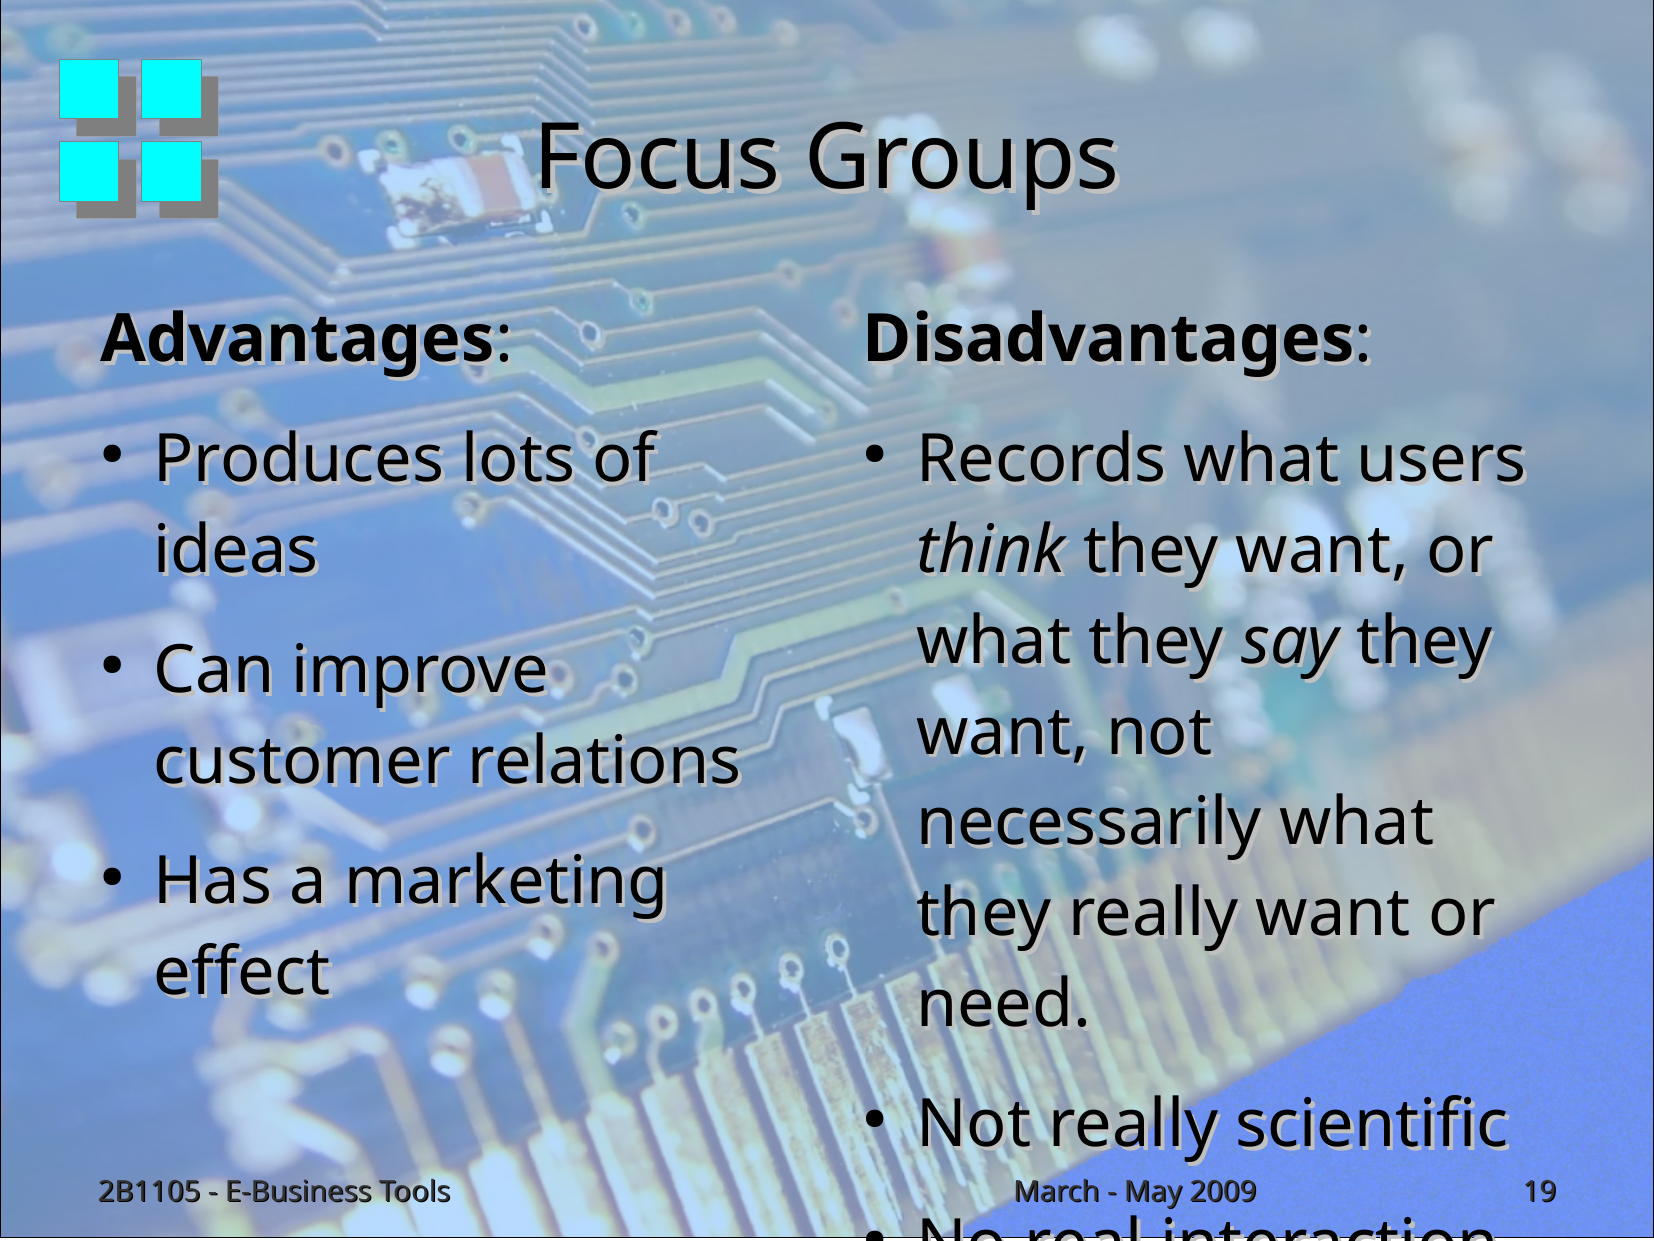

# Focus Groups
Advantages:
Produces lots of ideas
Can improve customer relations
Has a marketing effect
Disadvantages:
Records what users think they want, or what they say they want, not necessarily what they really want or need.
Not really scientific
No real interaction with software.